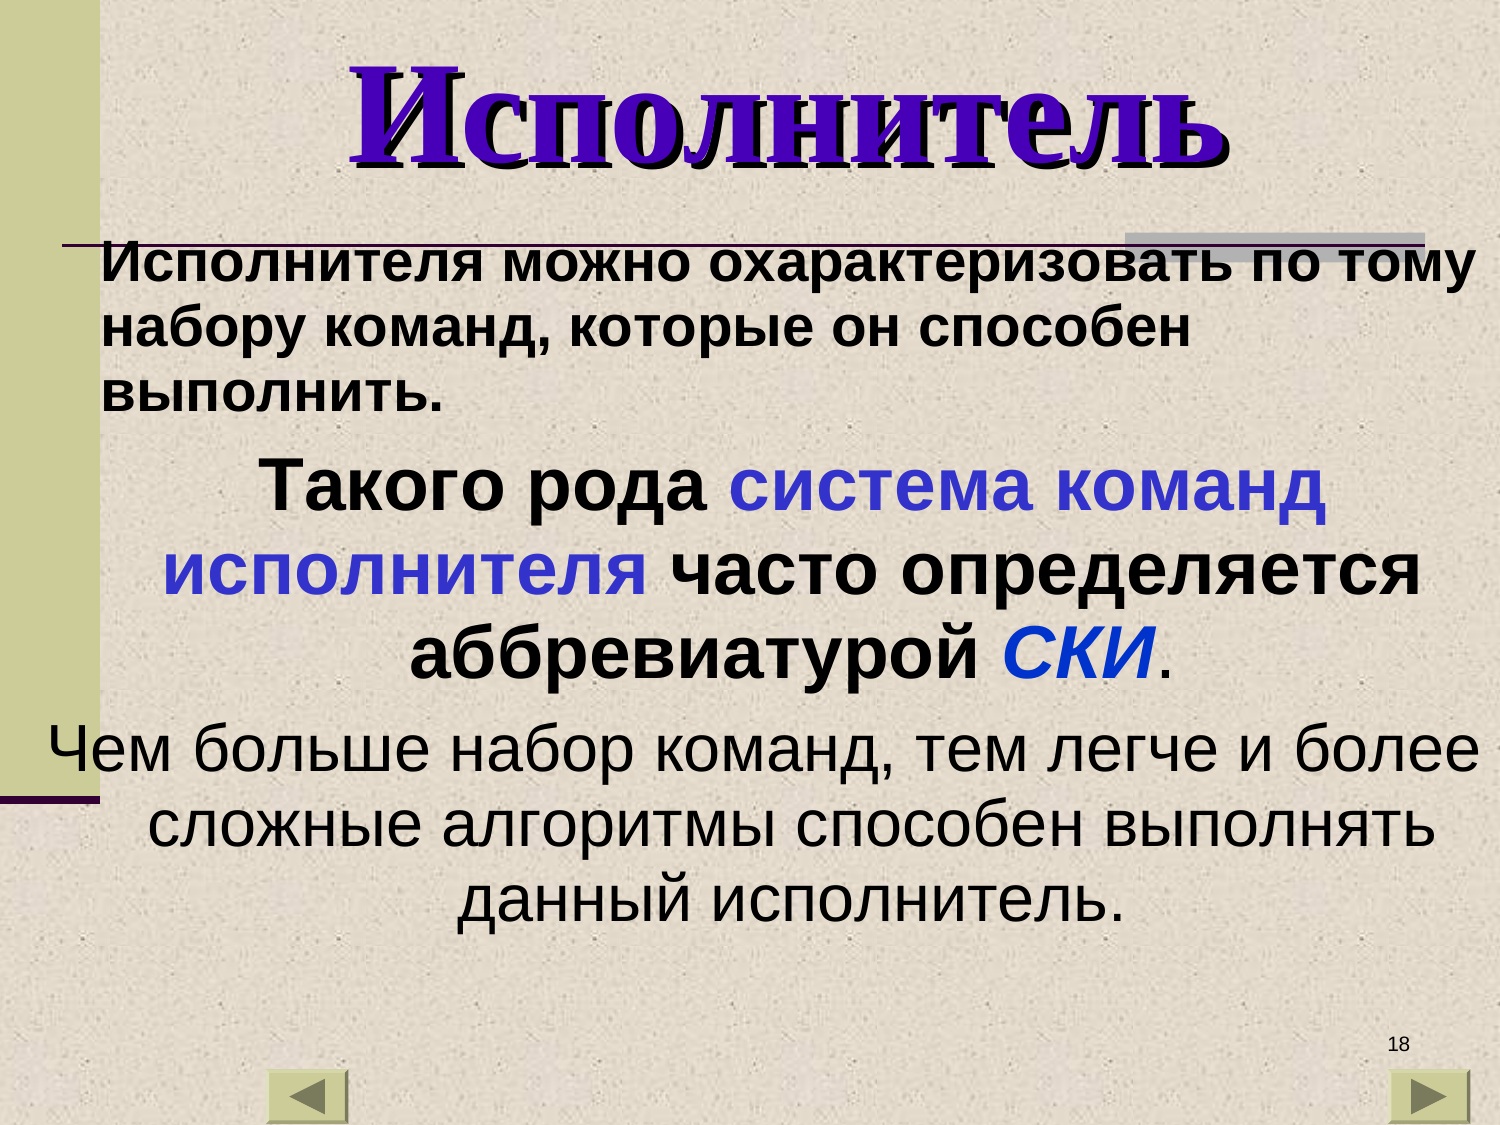

# Исполнитель
	Исполнителя можно охарактеризовать по тому набору команд, которые он способен выполнить.
	Такого рода система команд исполнителя часто определяется аббревиатурой СКИ.
Чем больше набор команд, тем легче и более сложные алгоритмы способен выполнять данный исполнитель.
18